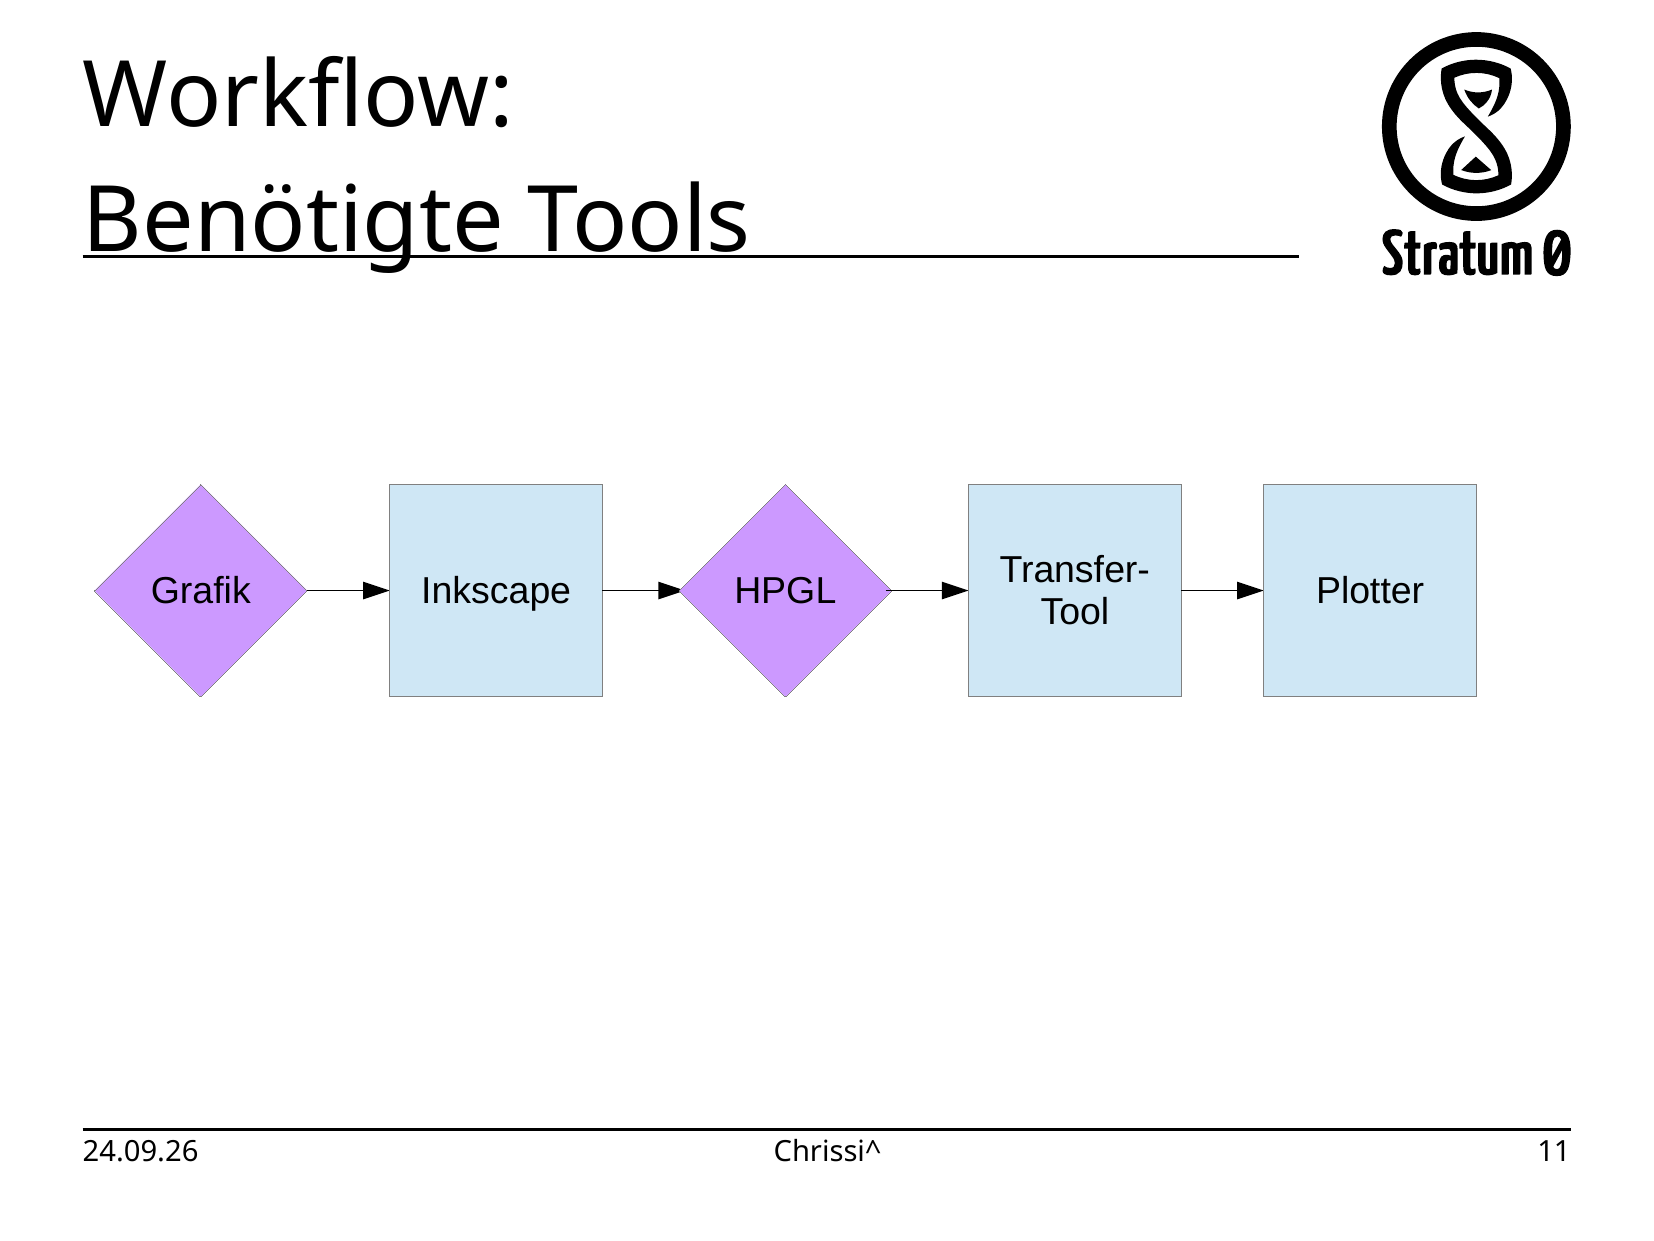

# Workflow: Benötigte Tools
Grafik
Inkscape
Transfer-
Tool
Plotter
HPGL
Chrissi^
11